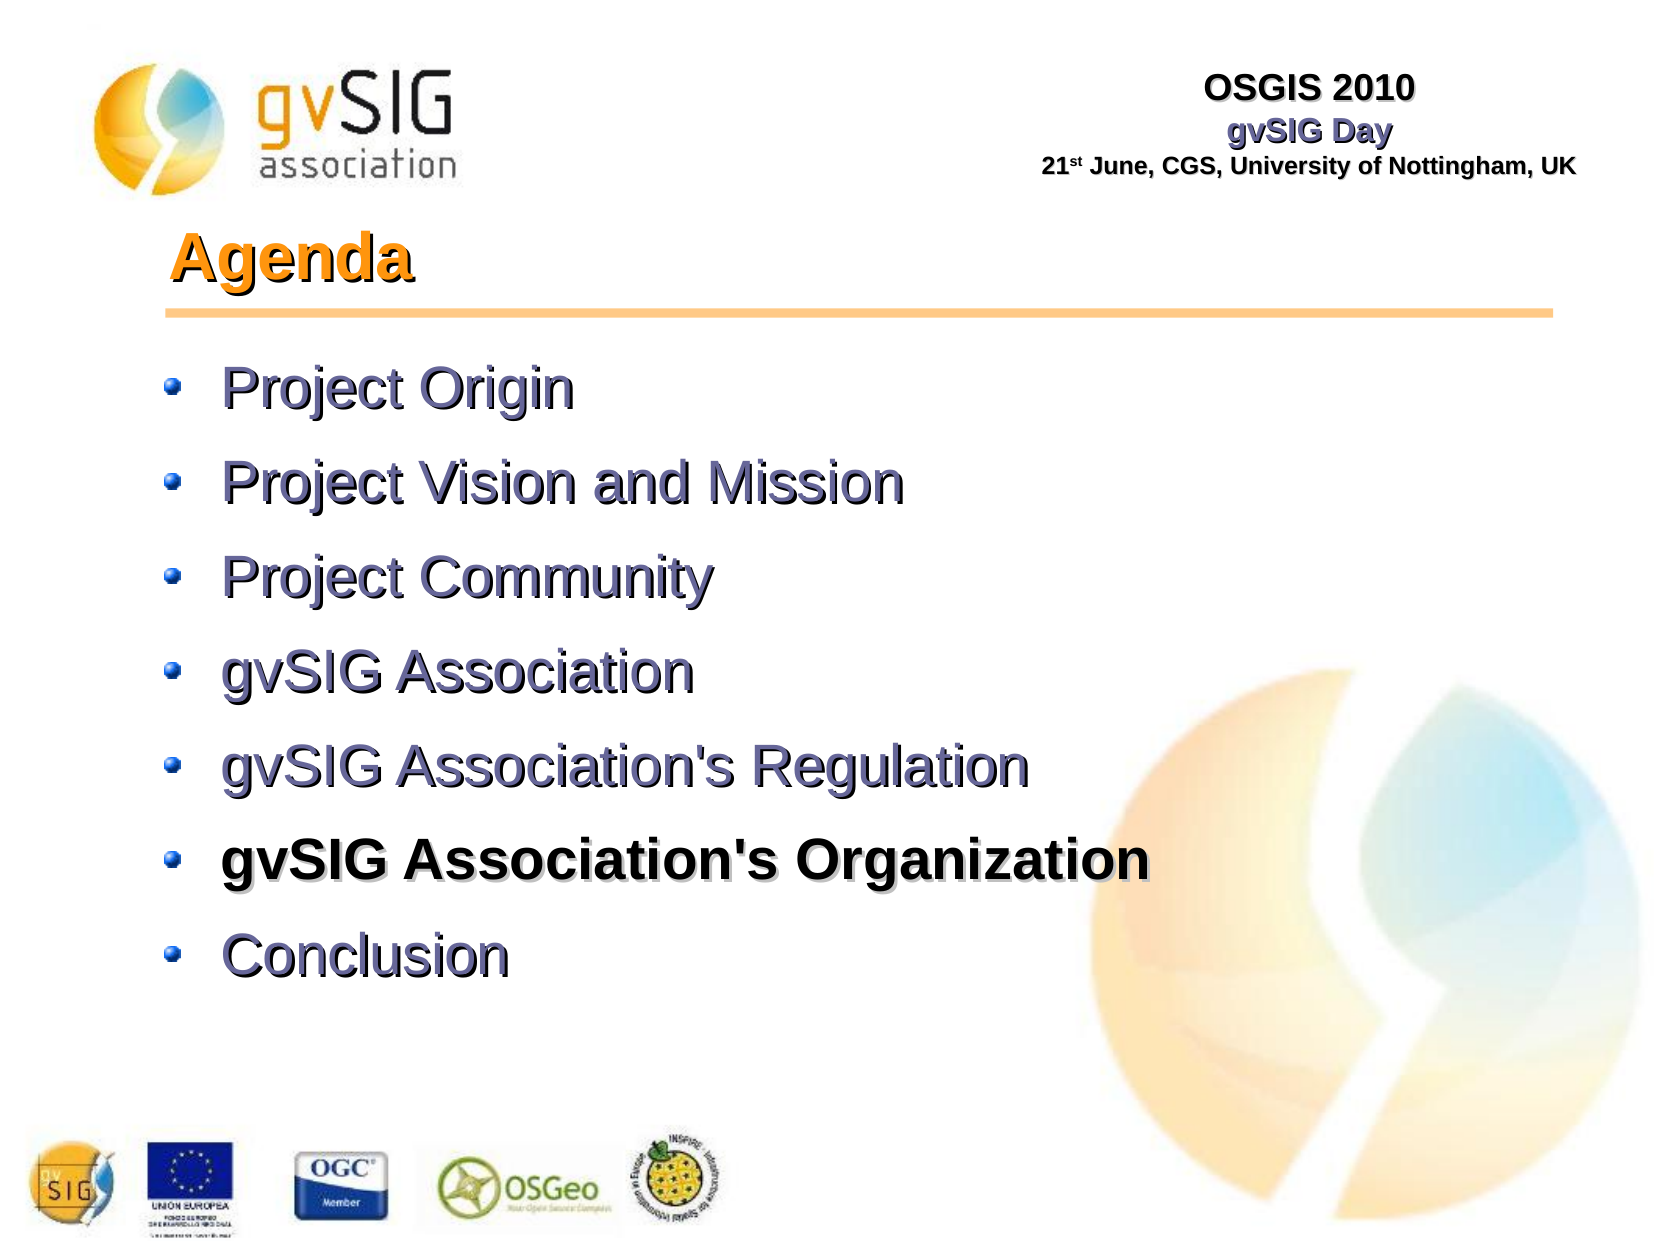

Agenda
# Project Origin
Project Vision and Mission
Project Community
gvSIG Association
gvSIG Association's Regulation
gvSIG Association's Organization
Conclusion